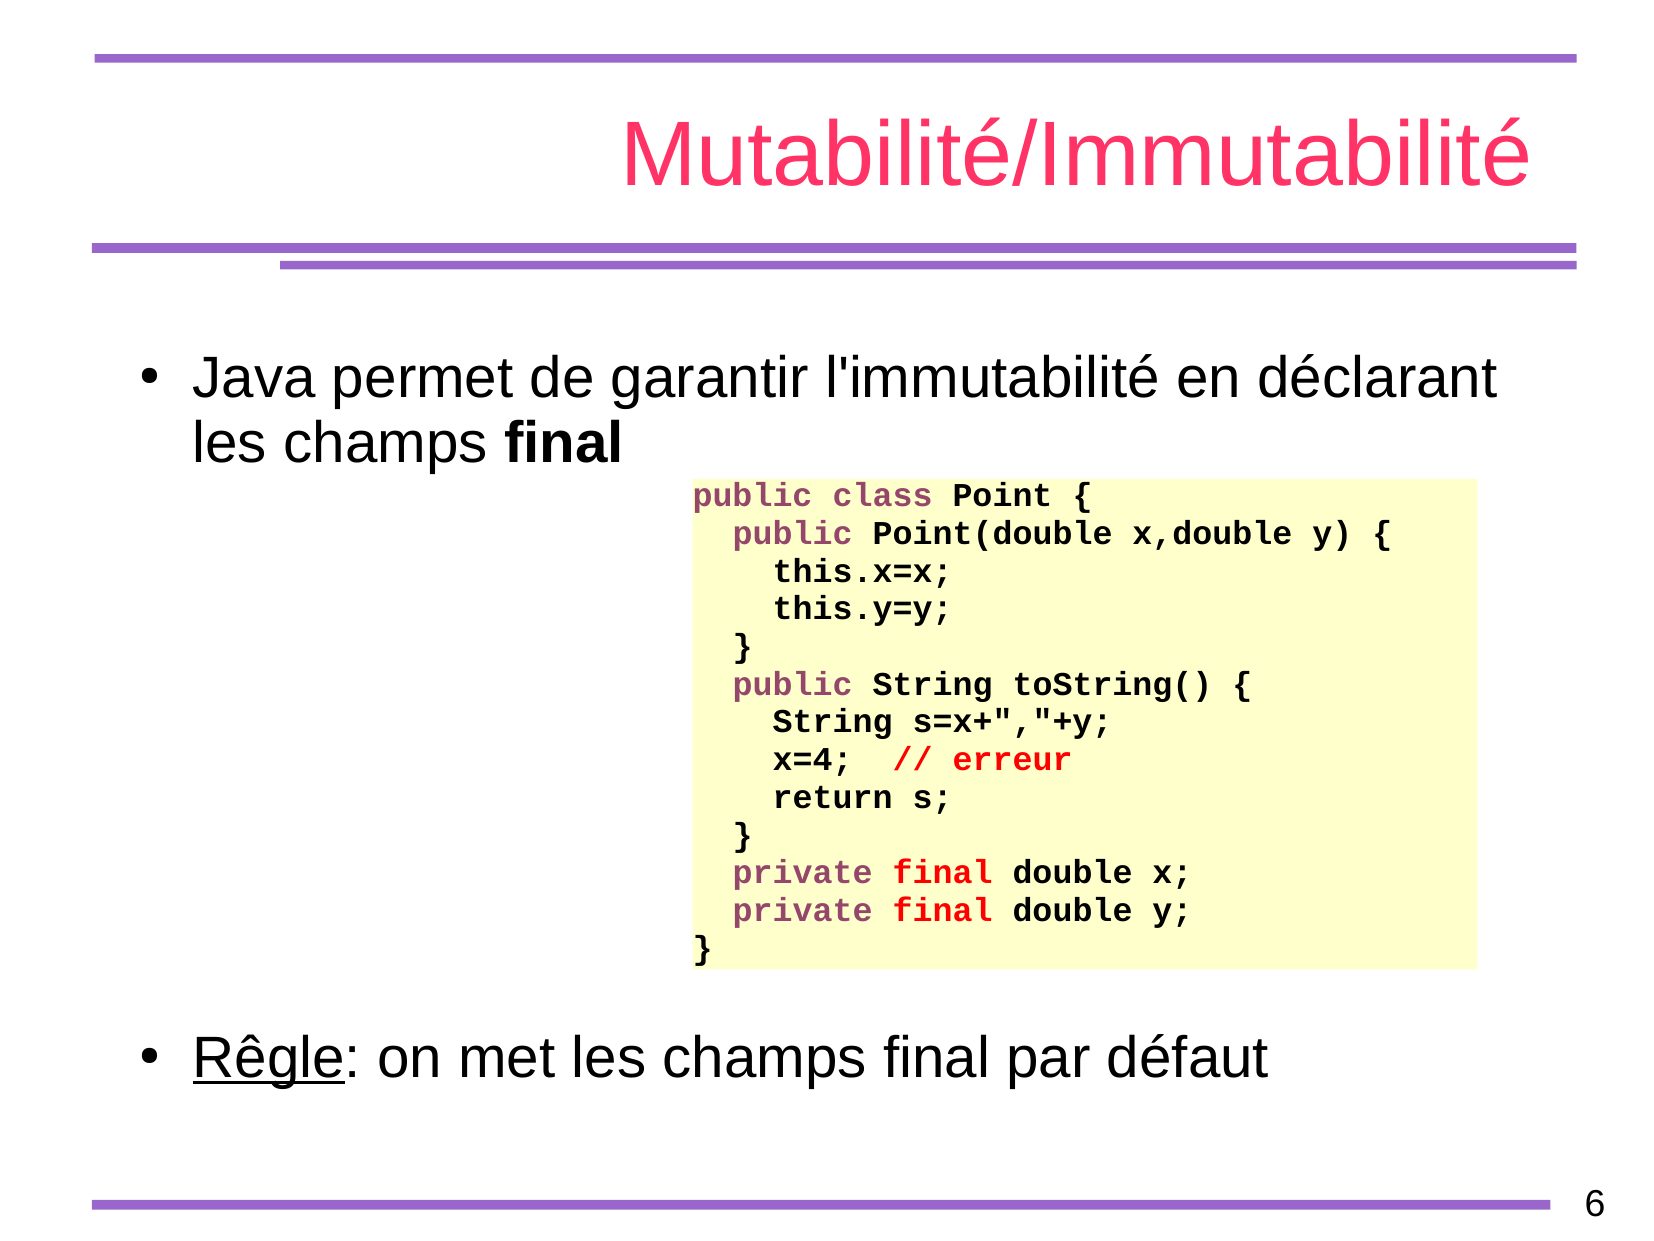

# Mutabilité/Immutabilité
Java permet de garantir l'immutabilité en déclarant les champs final
Rêgle: on met les champs final par défaut
public class Point {
 public Point(double x,double y) {
 this.x=x;
 this.y=y;
 }
 public String toString() {
 String s=x+","+y;
 x=4; // erreur
 return s;
 }
 private final double x;
 private final double y;
}